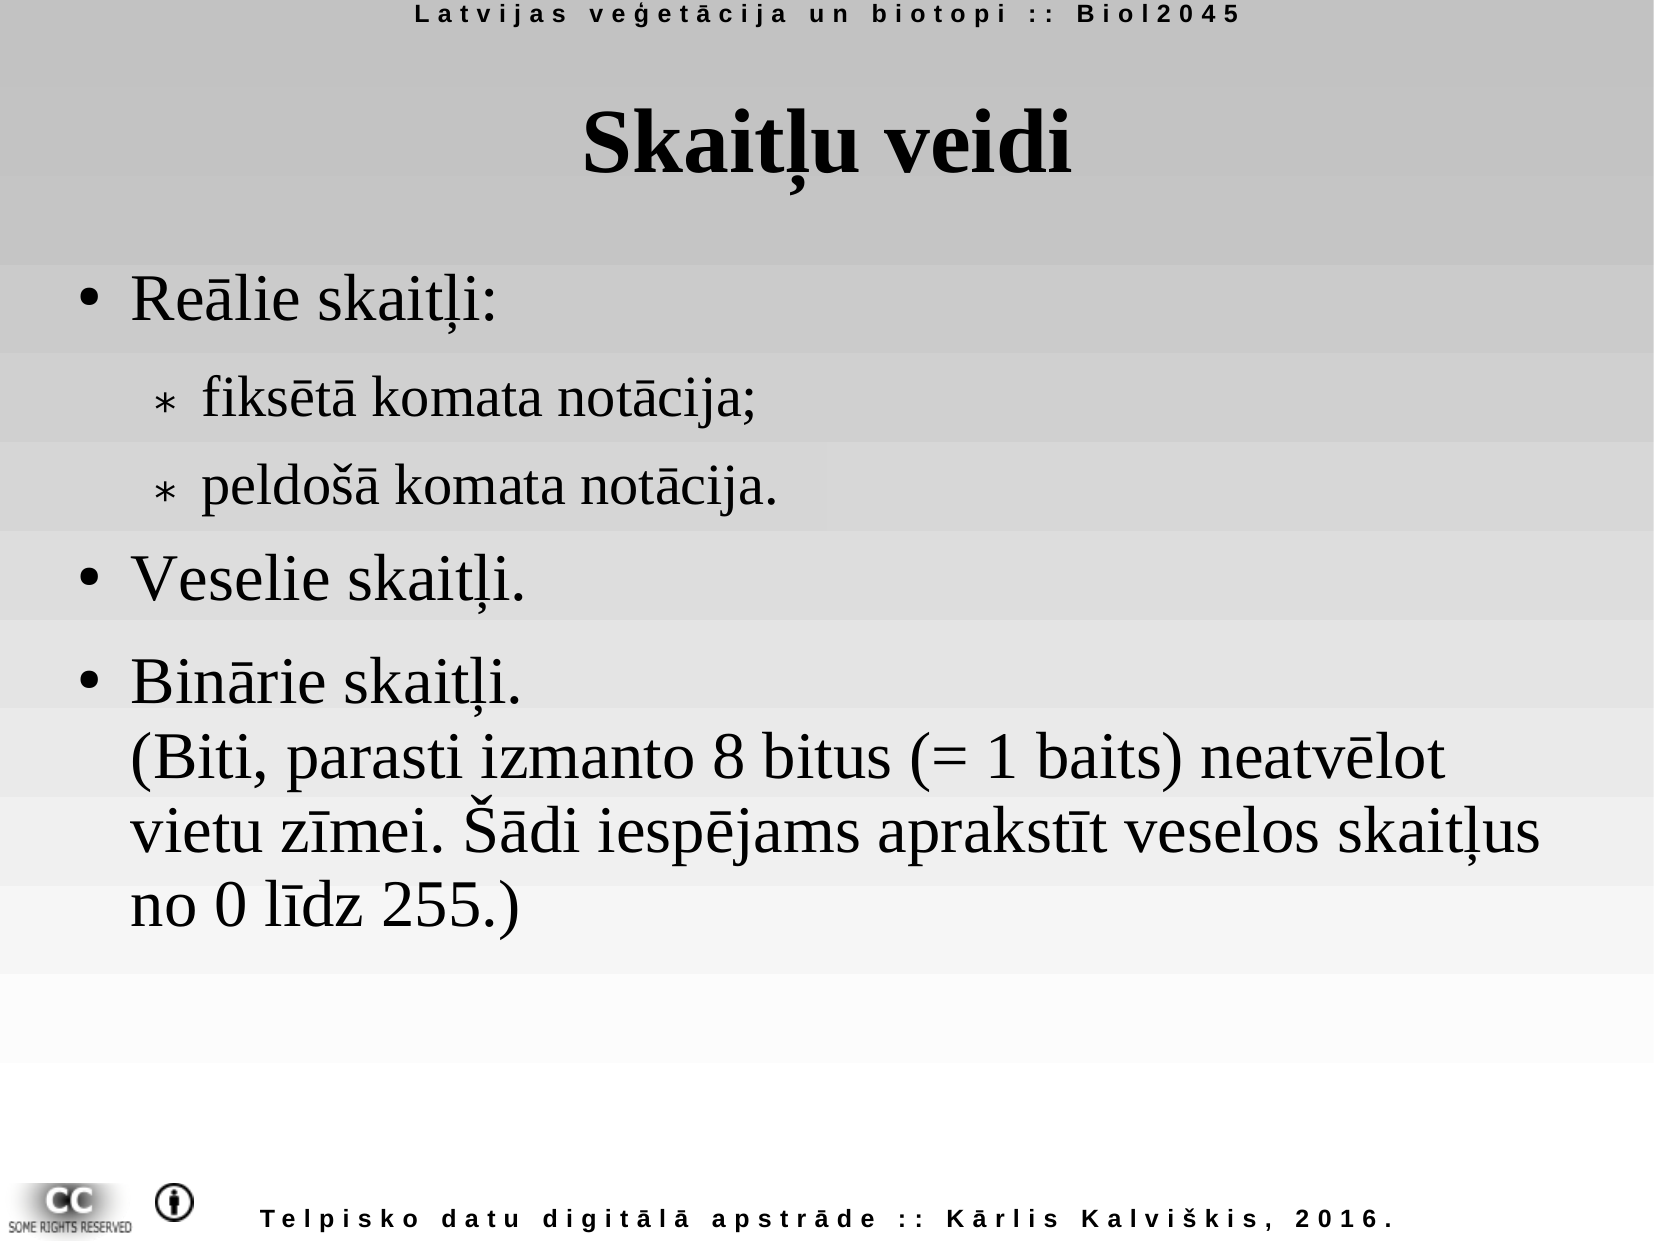

# Skaitļu veidi
Reālie skaitļi:
fiksētā komata notācija;
peldošā komata notācija.
Veselie skaitļi.
Binārie skaitļi.
(Biti, parasti izmanto 8 bitus (= 1 baits) neatvēlot vietu zīmei. Šādi iespējams aprakstīt veselos skaitļus no 0 līdz 255.)